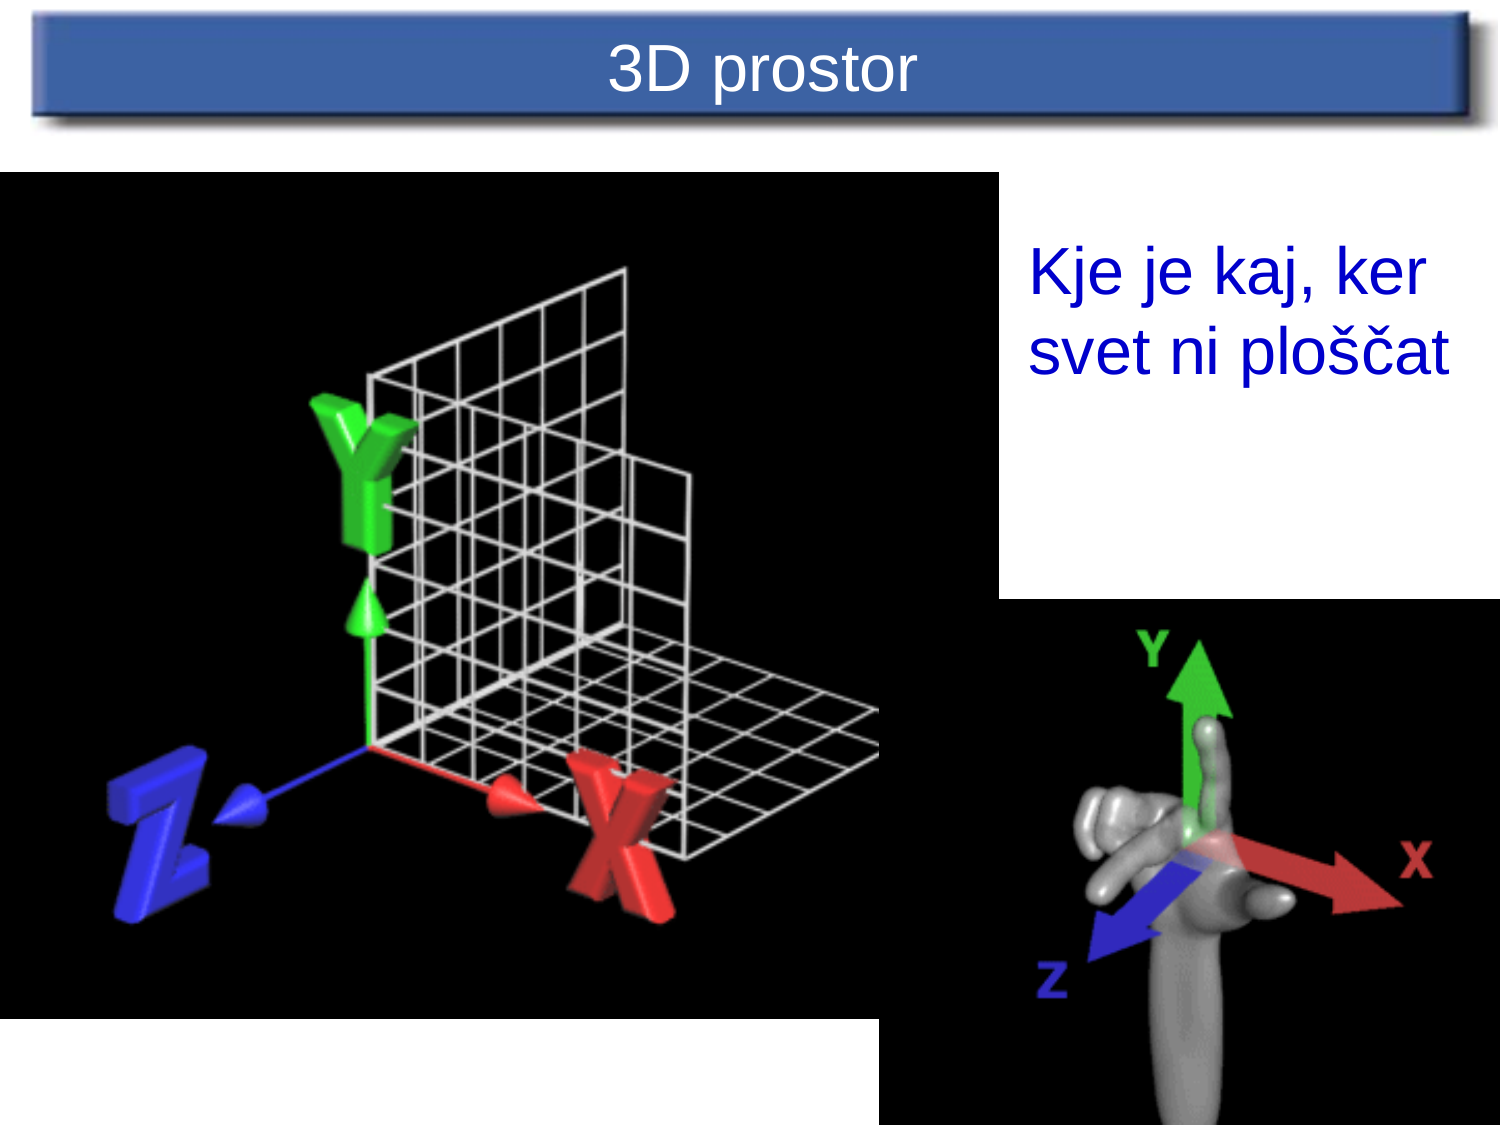

# 3D prostor
Kje je kaj, ker svet ni ploščat